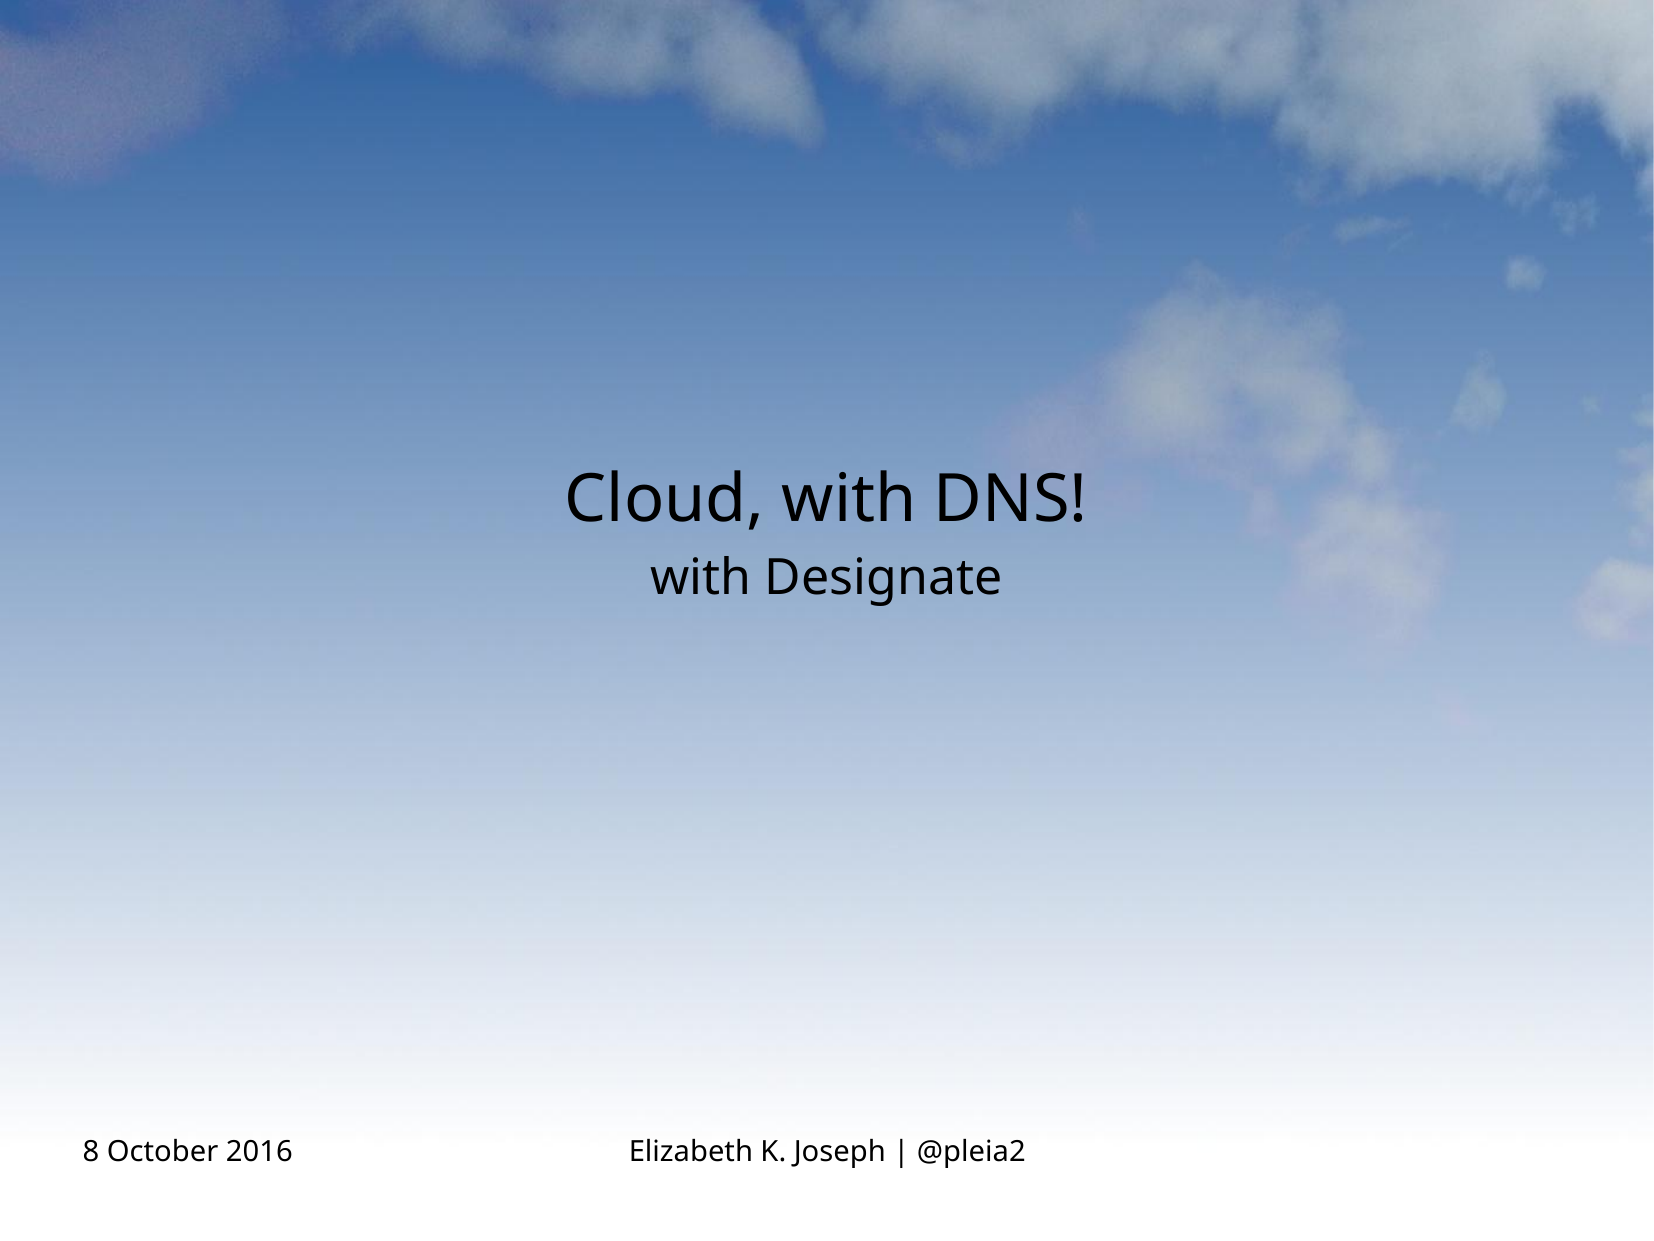

# Cloud, with DNS!
with Designate
8 October 2016
Elizabeth K. Joseph | @pleia2